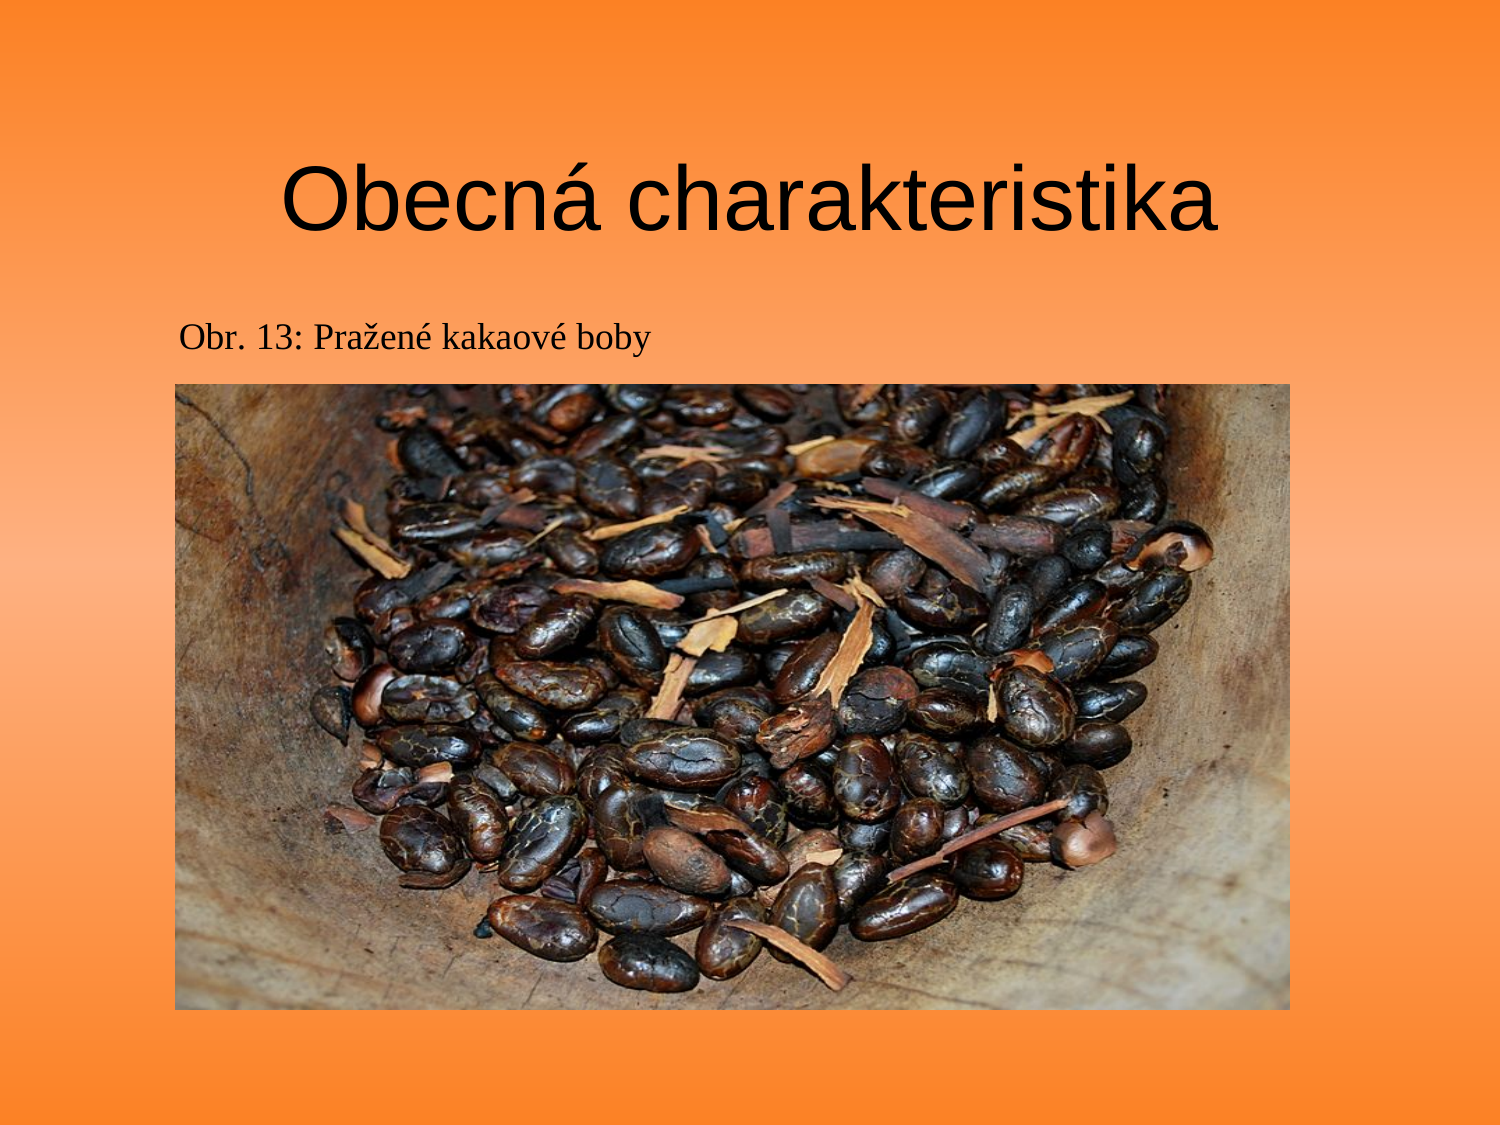

# Obecná charakteristika
Obr. 13: Pražené kakaové boby